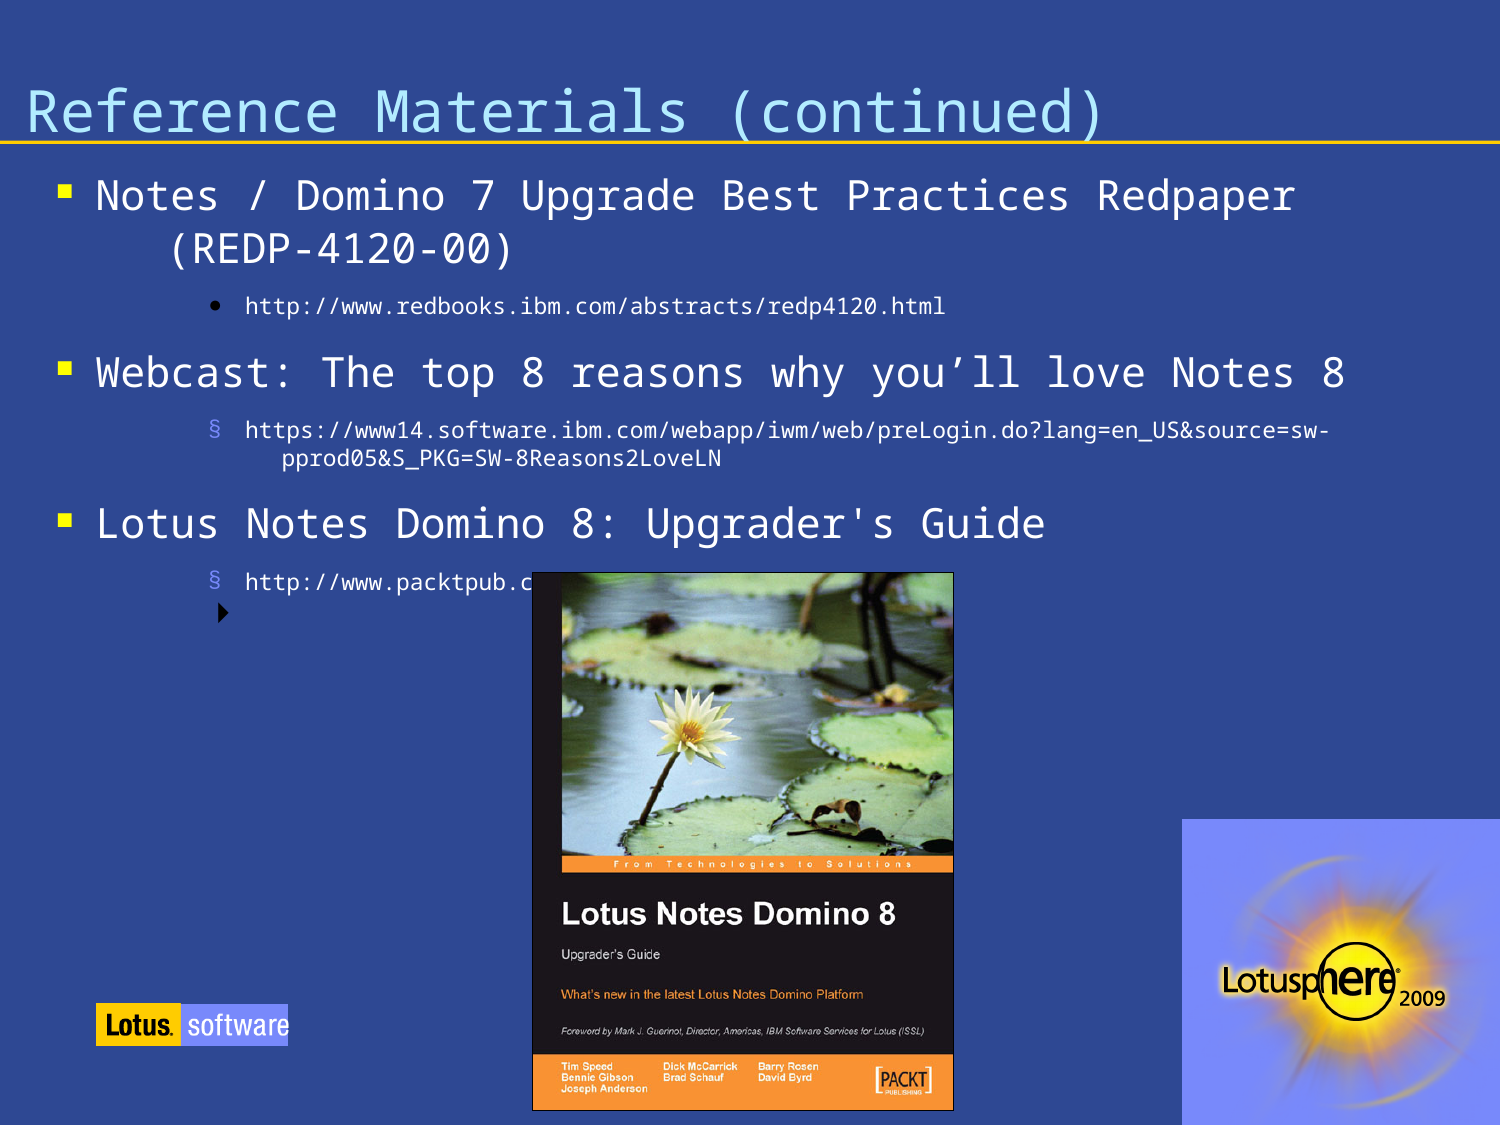

# Reference Materials (continued)
Notes / Domino 7 Upgrade Best Practices Redpaper (REDP-4120-00)
http://www.redbooks.ibm.com/abstracts/redp4120.html
Webcast: The top 8 reasons why you’ll love Notes 8
https://www14.software.ibm.com/webapp/iwm/web/preLogin.do?lang=en_US&source=sw-pprod05&S_PKG=SW-8Reasons2LoveLN
Lotus Notes Domino 8: Upgrader's Guide
http://www.packtpub.com/lotus-notes-domino-8/book
72